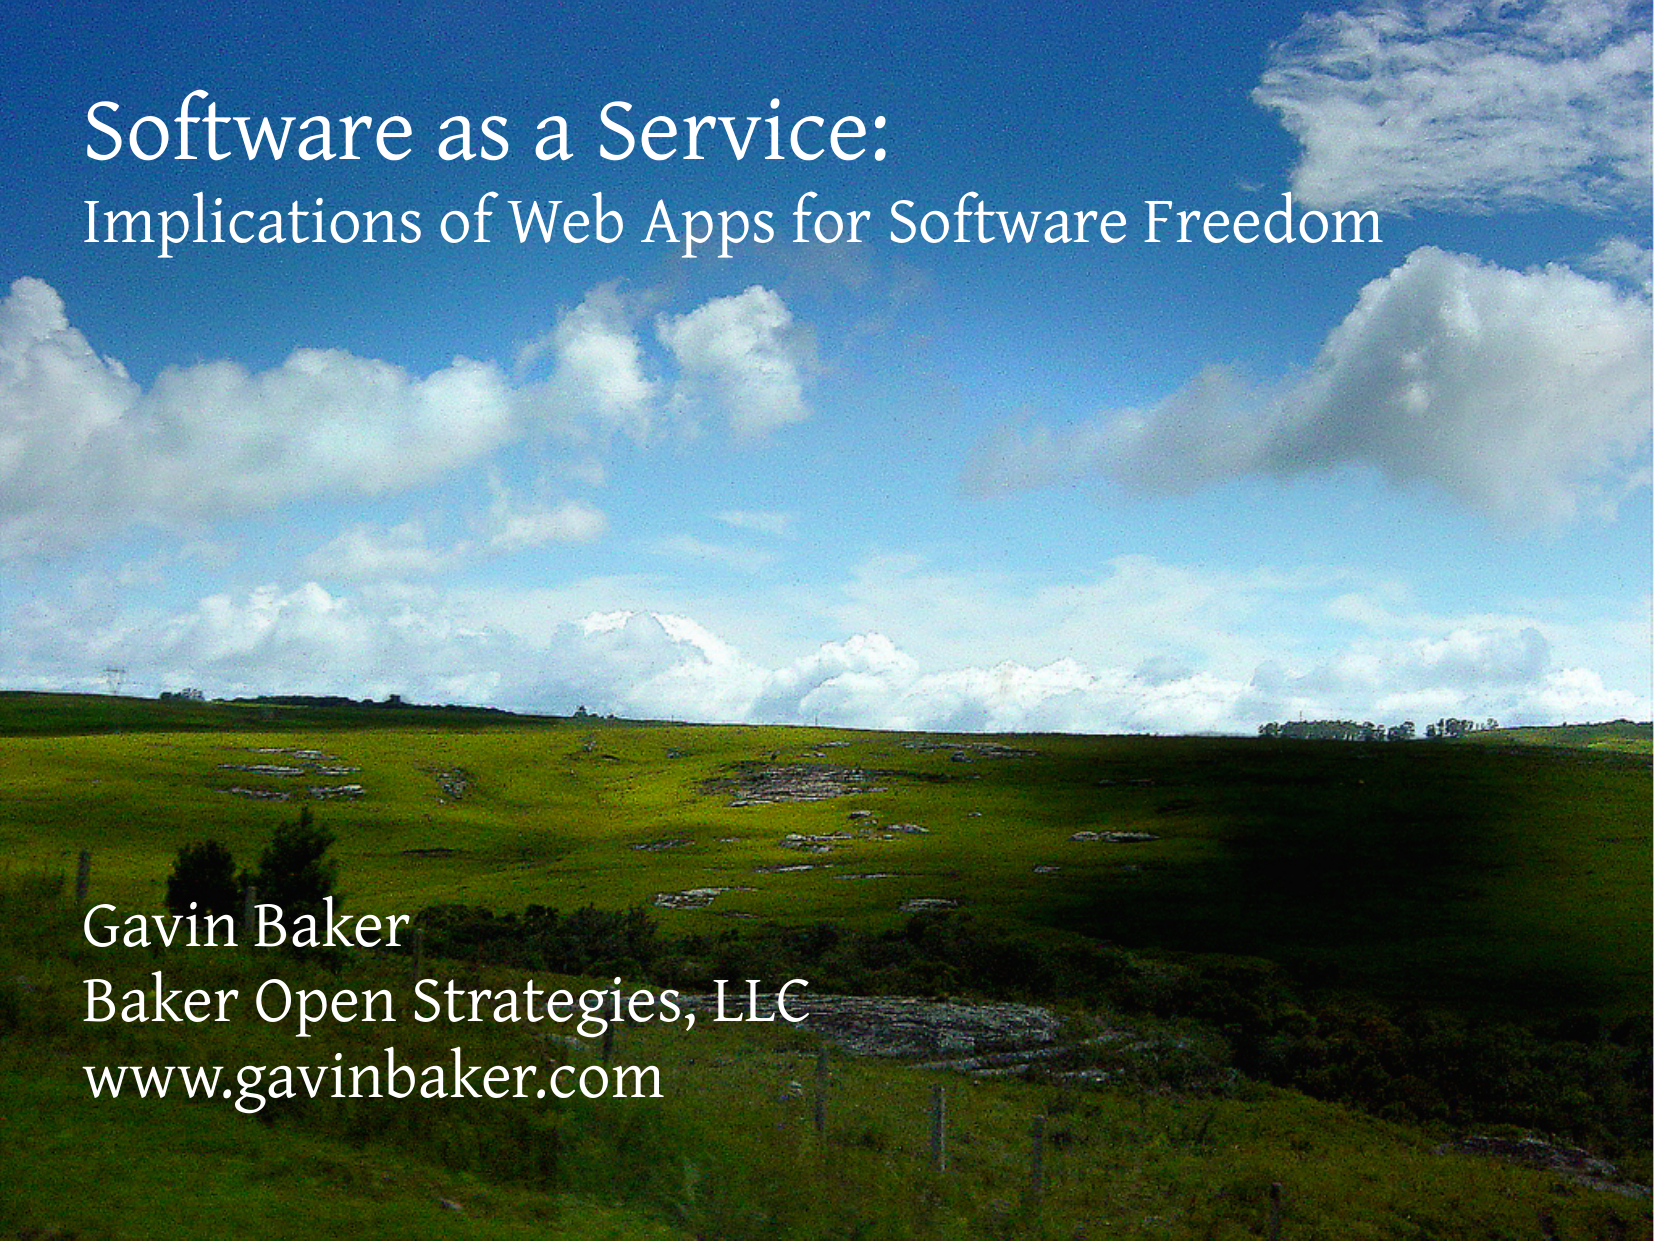

# Software as a Service: Implications of Web Apps for Software Freedom
Gavin Baker
Baker Open Strategies, LLC
www.gavinbaker.com